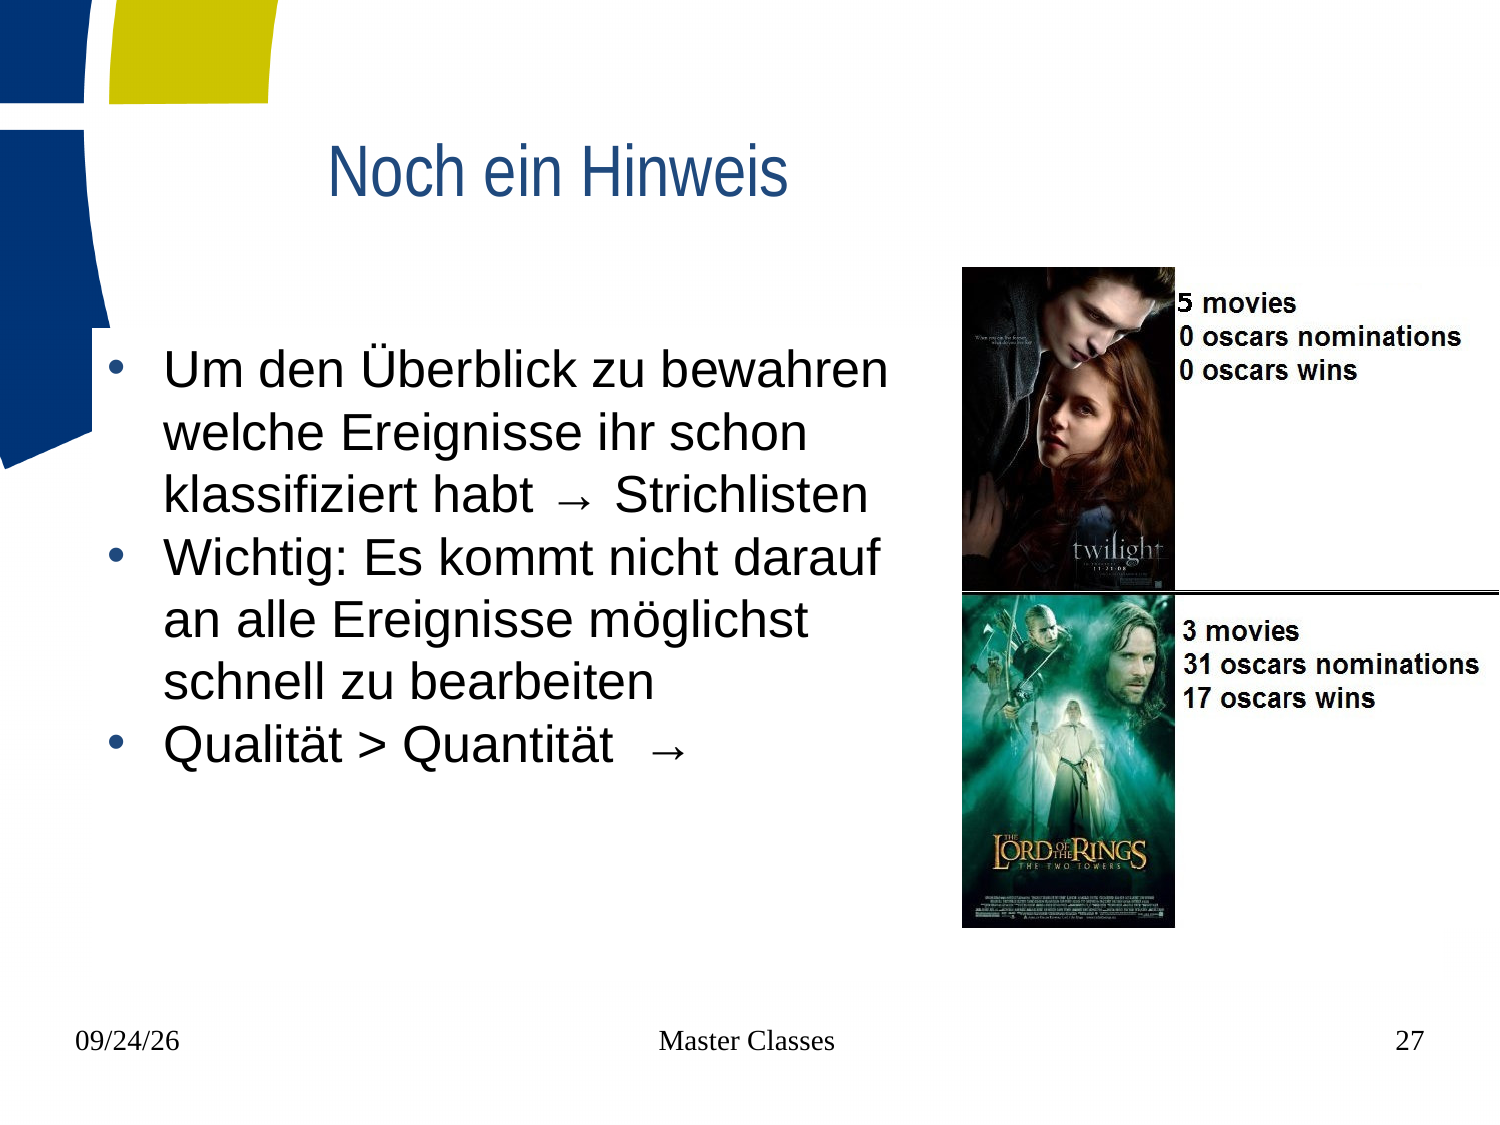

# Noch ein Hinweis
Um den Überblick zu bewahren
welche Ereignisse ihr schon
klassifiziert habt → Strichlisten
Wichtig: Es kommt nicht darauf
an alle Ereignisse möglichst
schnell zu bearbeiten
Qualität > Quantität →
International Masterclasses 2013
27